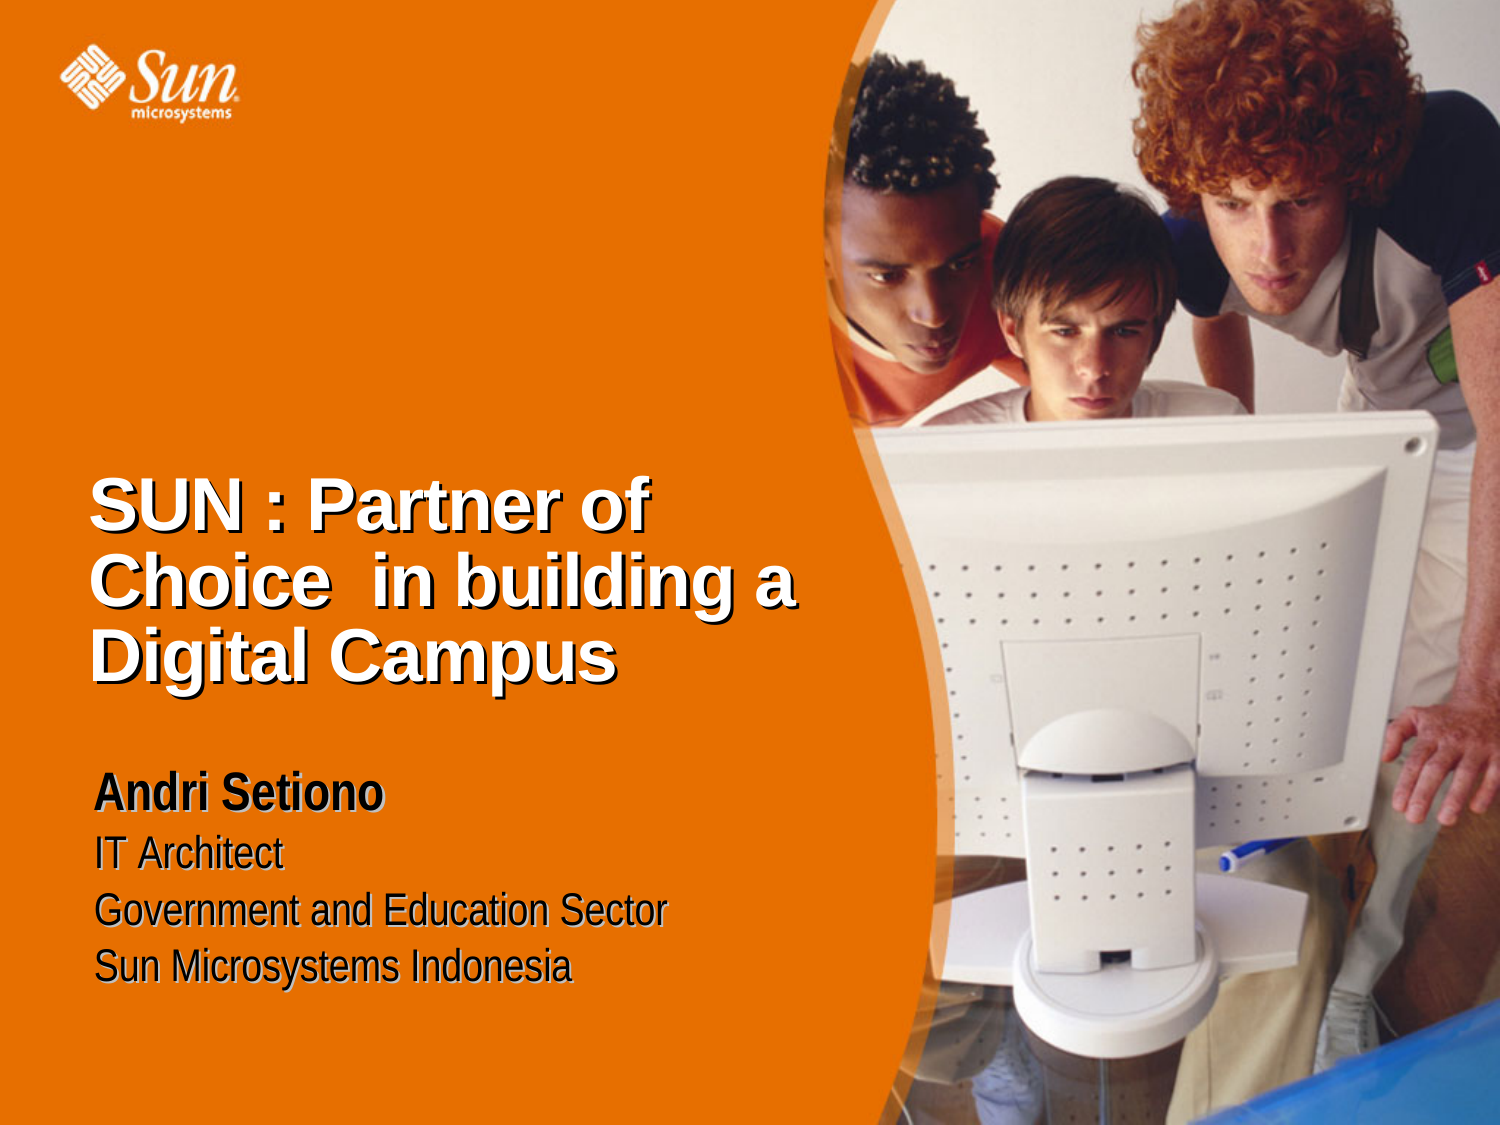

# SUN : Partner of Choice in building a Digital Campus
Andri Setiono
IT Architect
Government and Education Sector
Sun Microsystems Indonesia